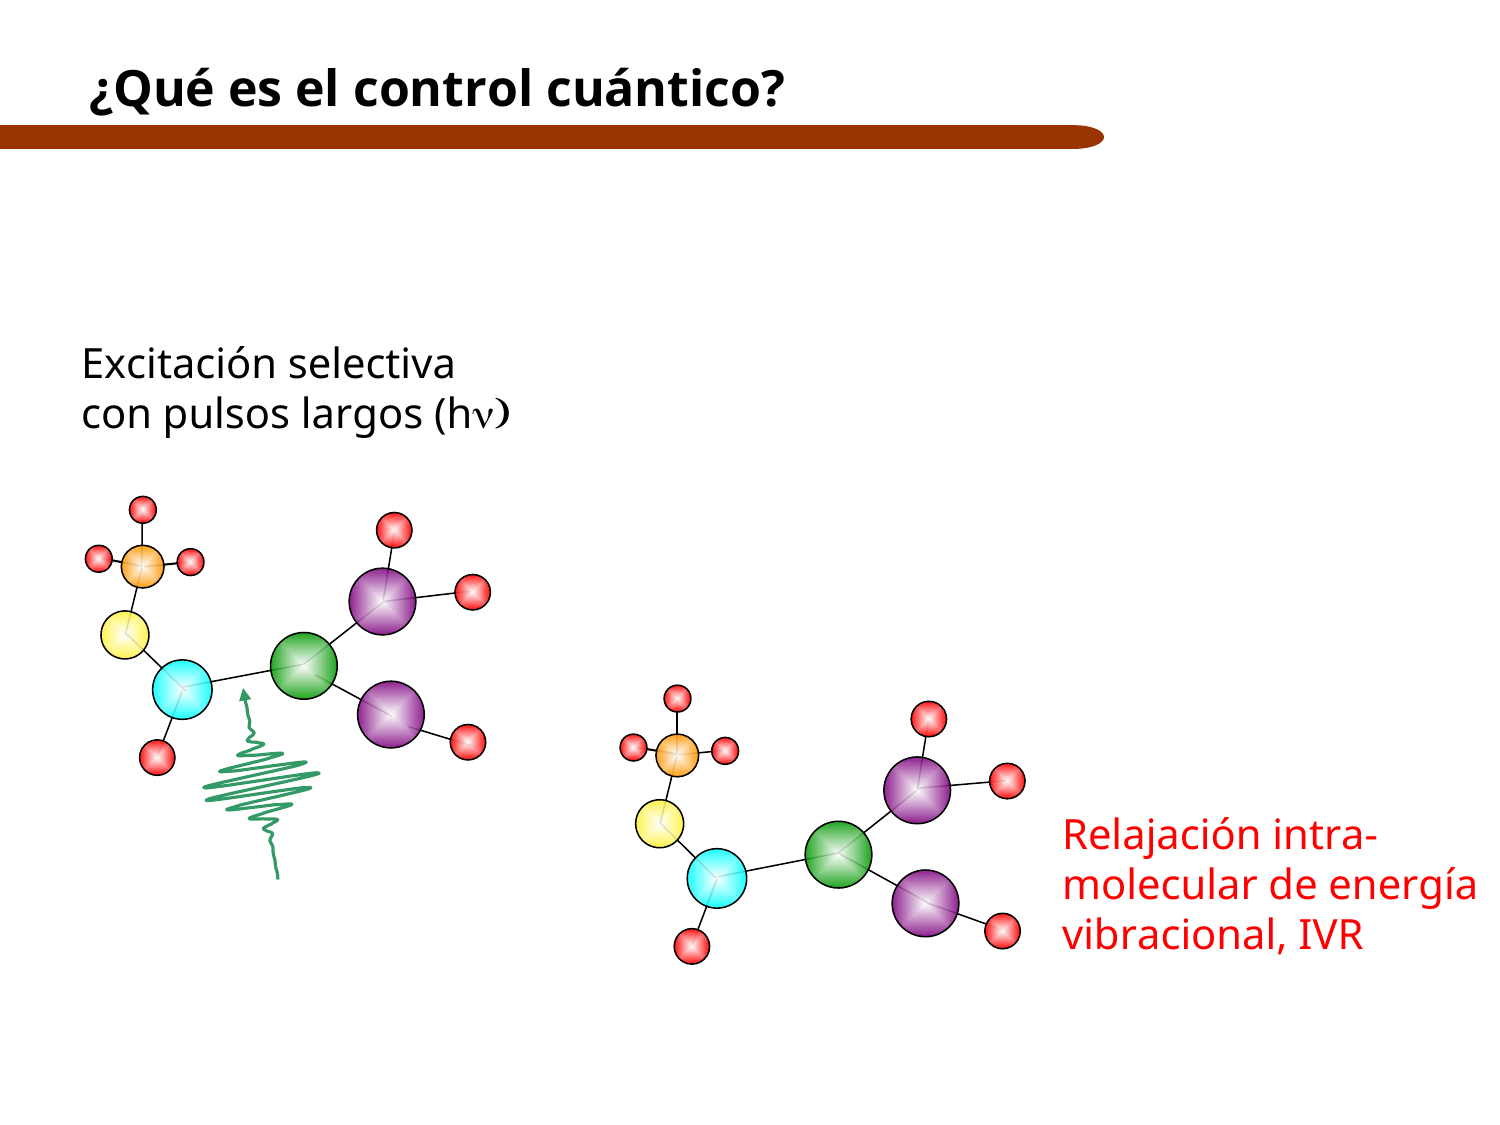

¿Qué es el control cuántico?
Excitación selectiva
con pulsos largos (h
Relajación intra-
molecular de energía
vibracional, IVR